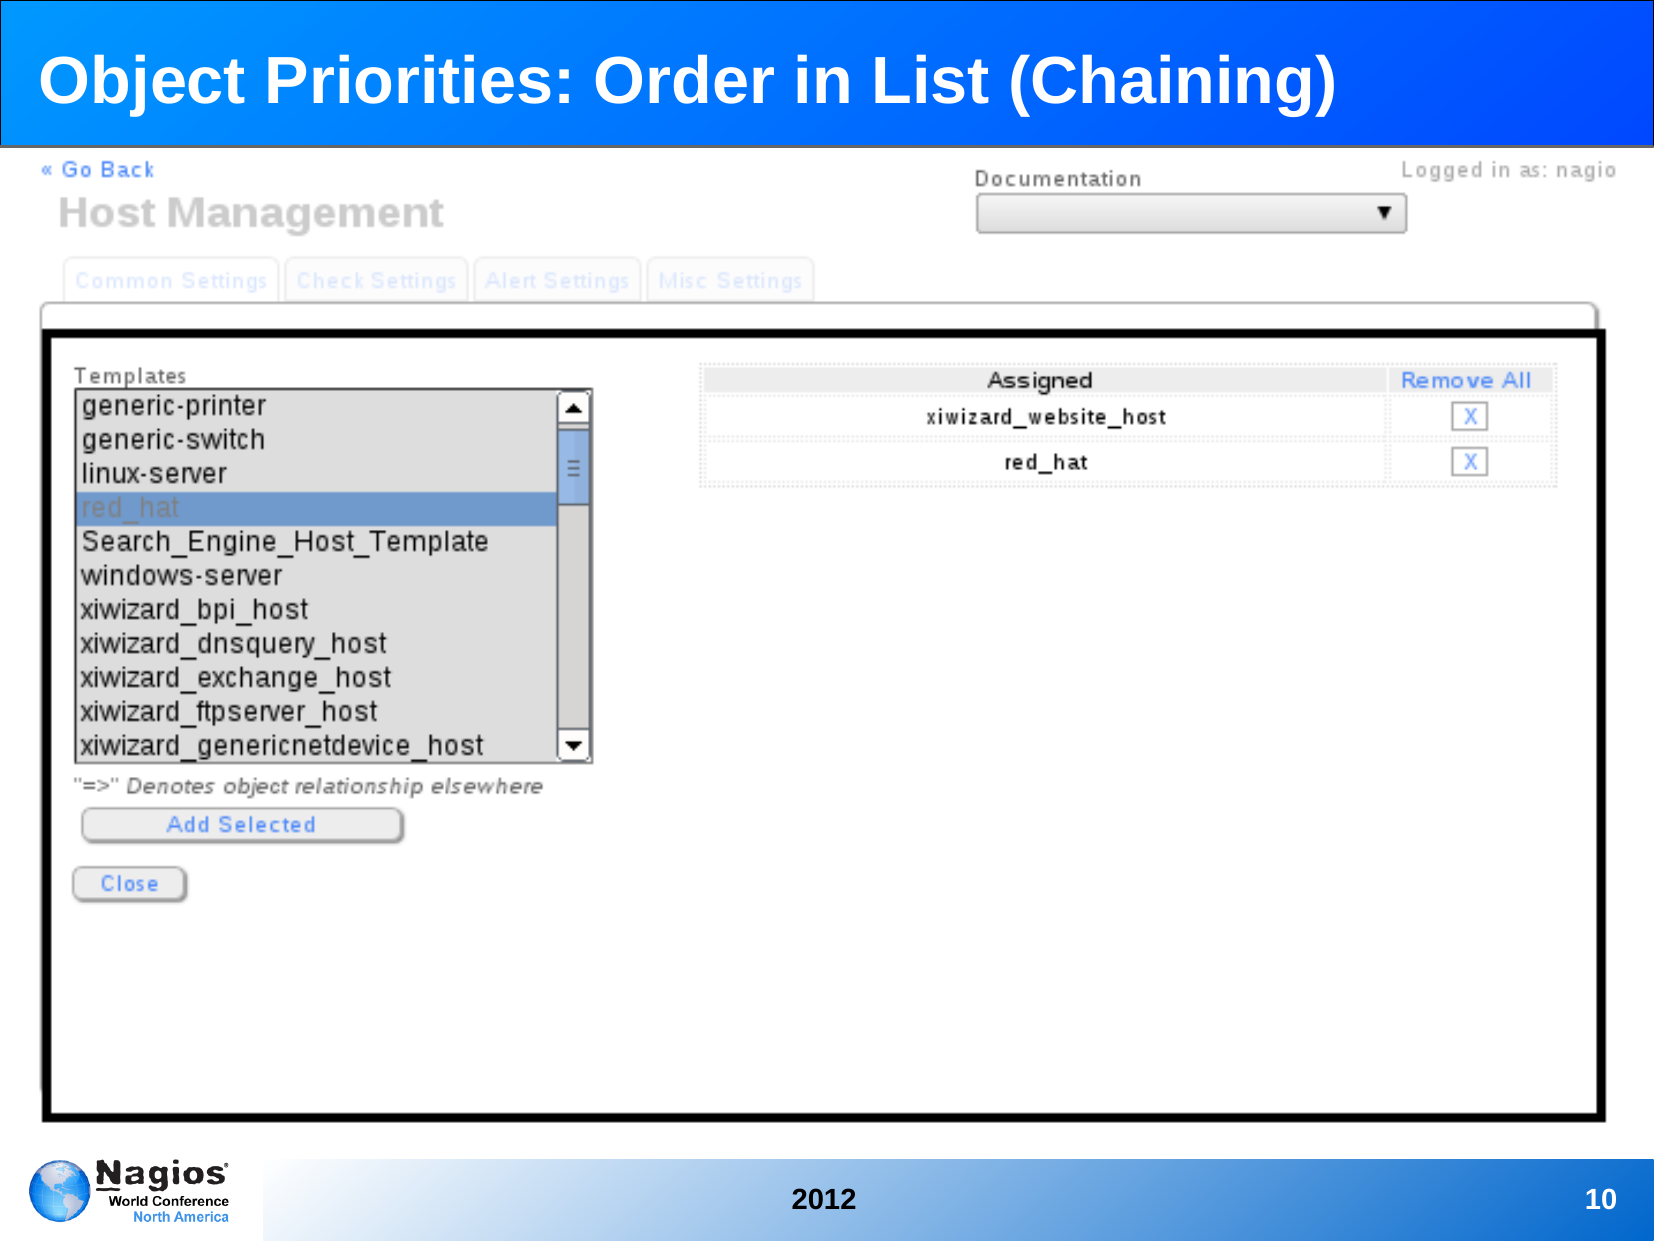

# Object Priorities: Order in List (Chaining)
2011
10